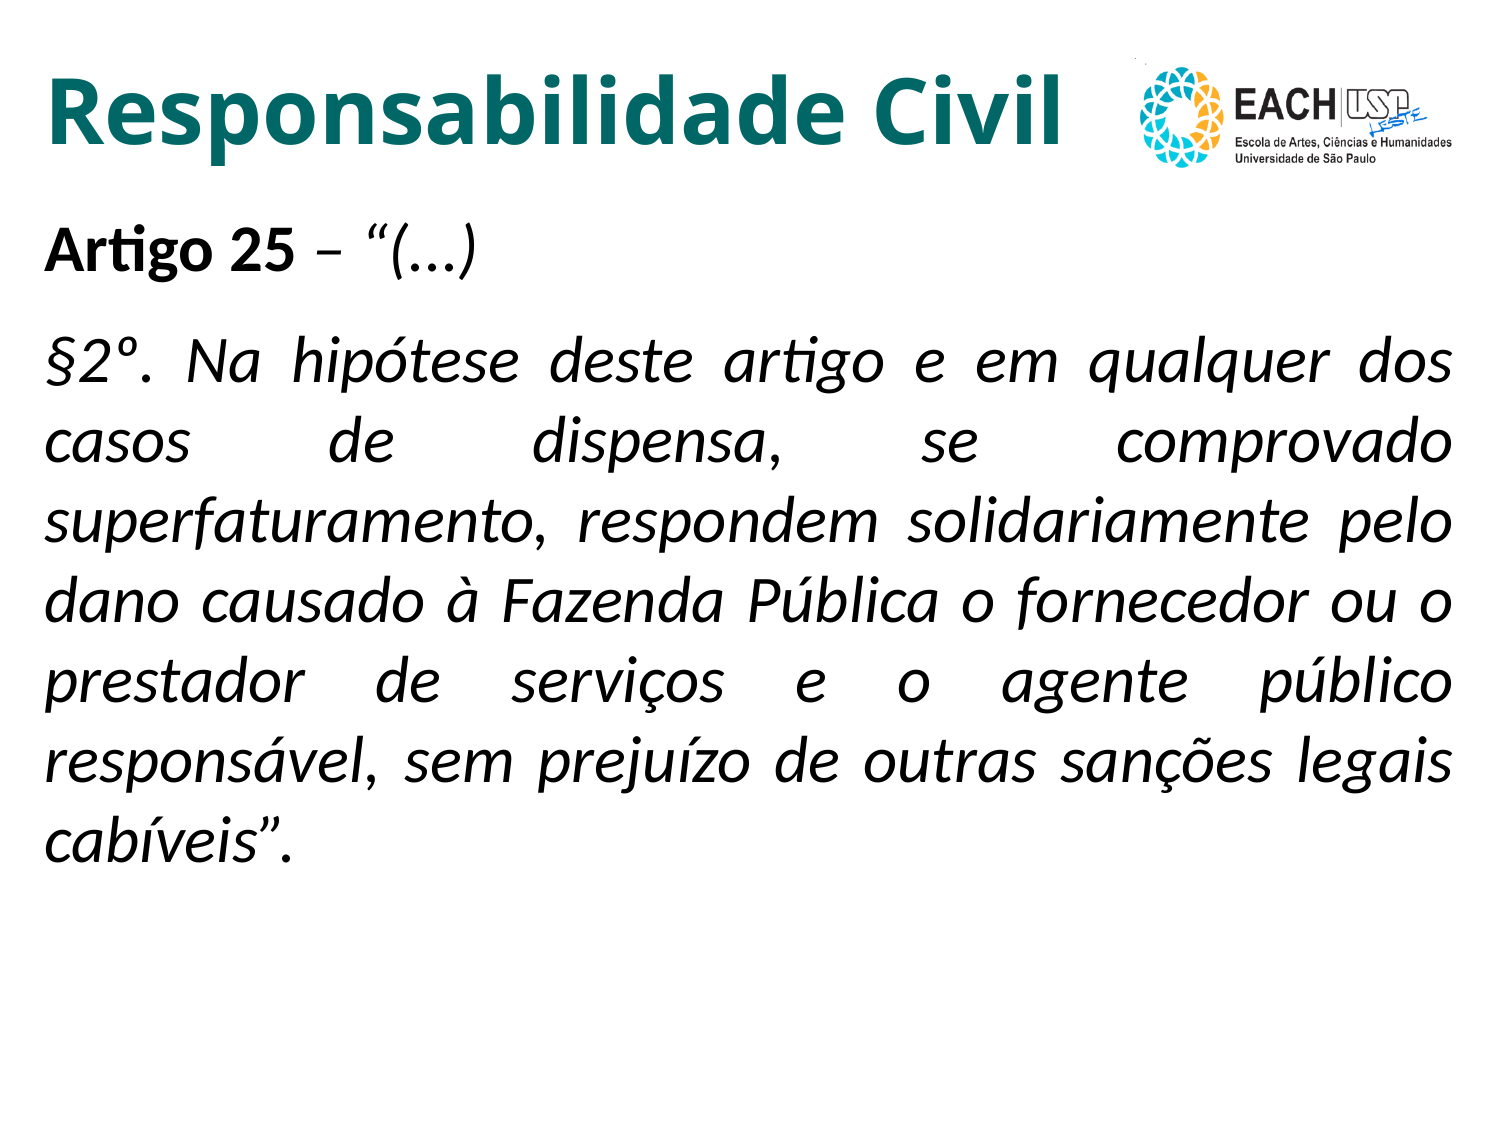

Responsabilidade Civil
# Artigo 25 – “(...)
§2º. Na hipótese deste artigo e em qualquer dos casos de dispensa, se comprovado superfaturamento, respondem solidariamente pelo dano causado à Fazenda Pública o fornecedor ou o prestador de serviços e o agente público responsável, sem prejuízo de outras sanções legais cabíveis”.